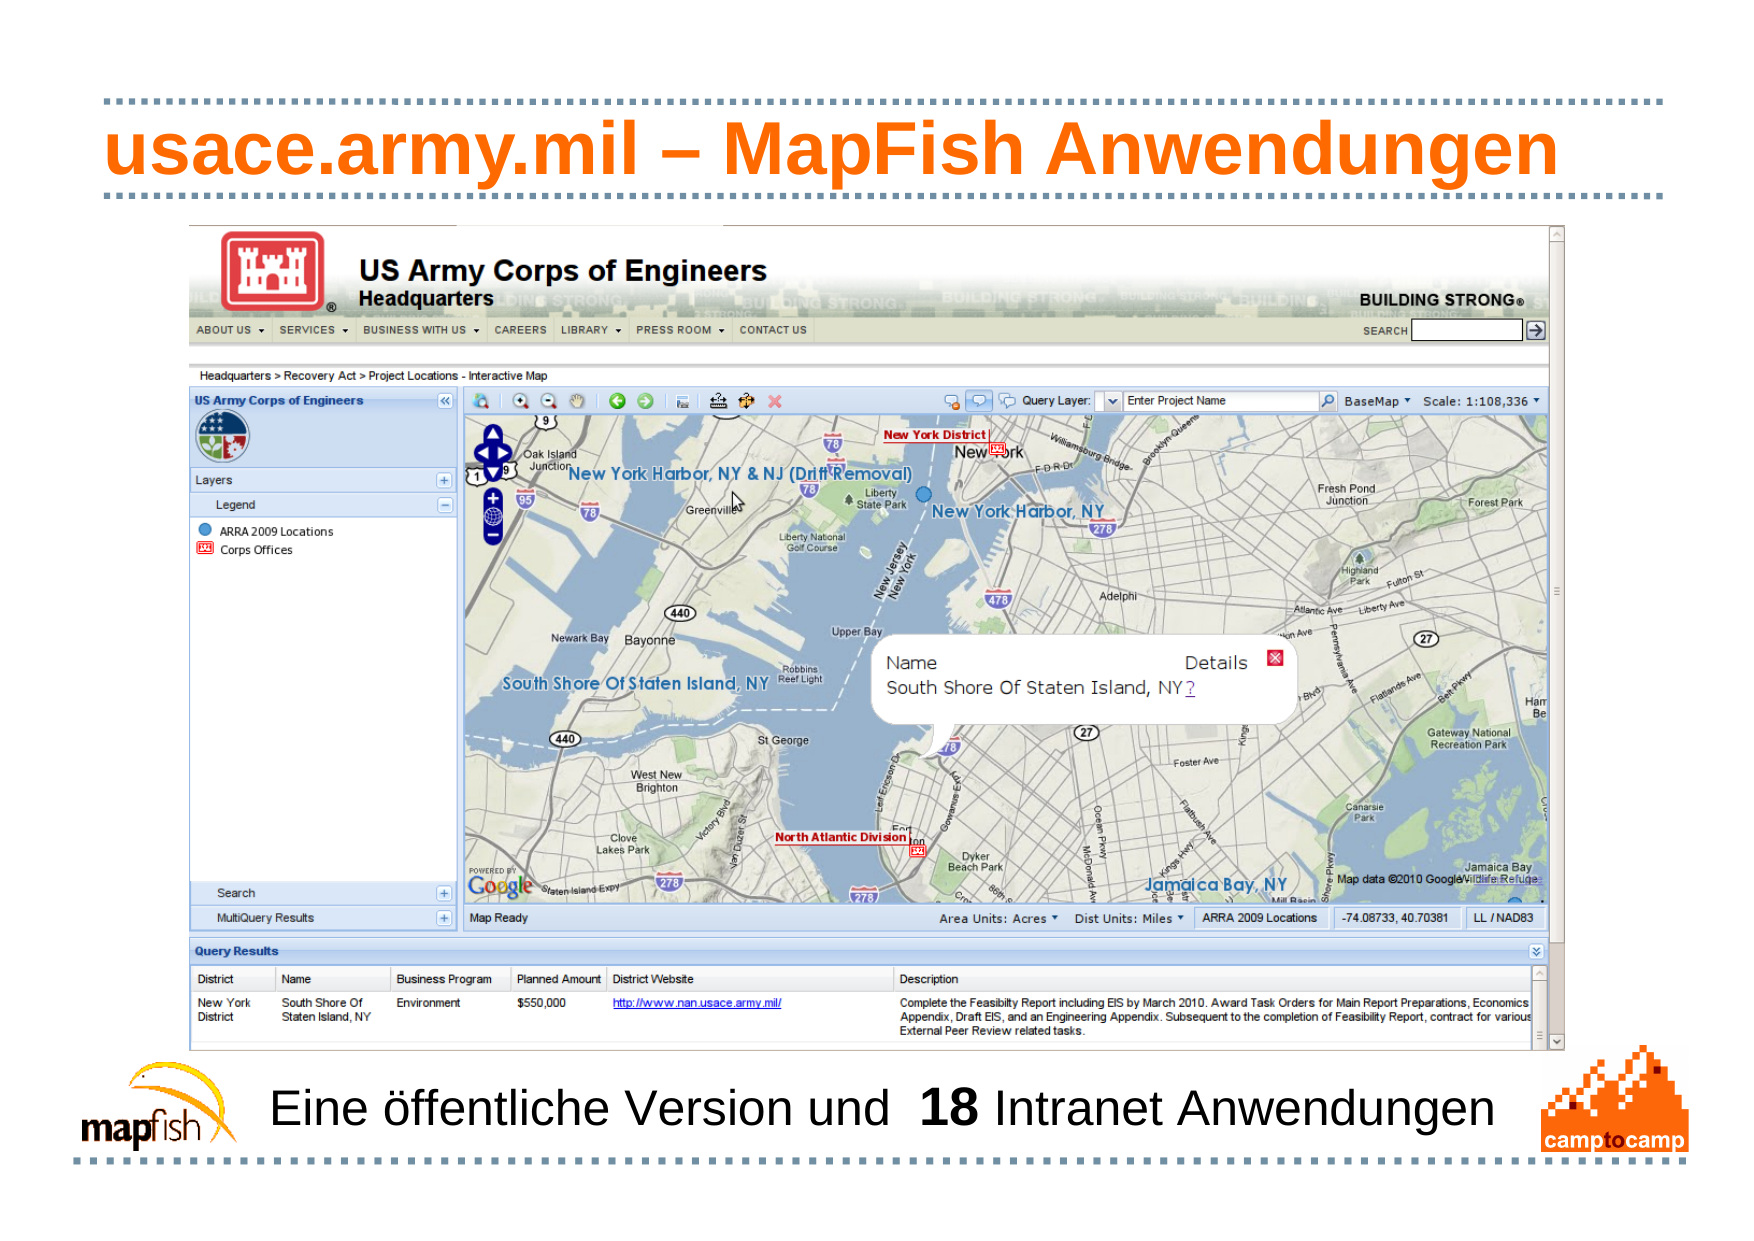

# usace.army.mil – MapFish Anwendungen
 Eine öffentliche Version und 18 Intranet Anwendungen